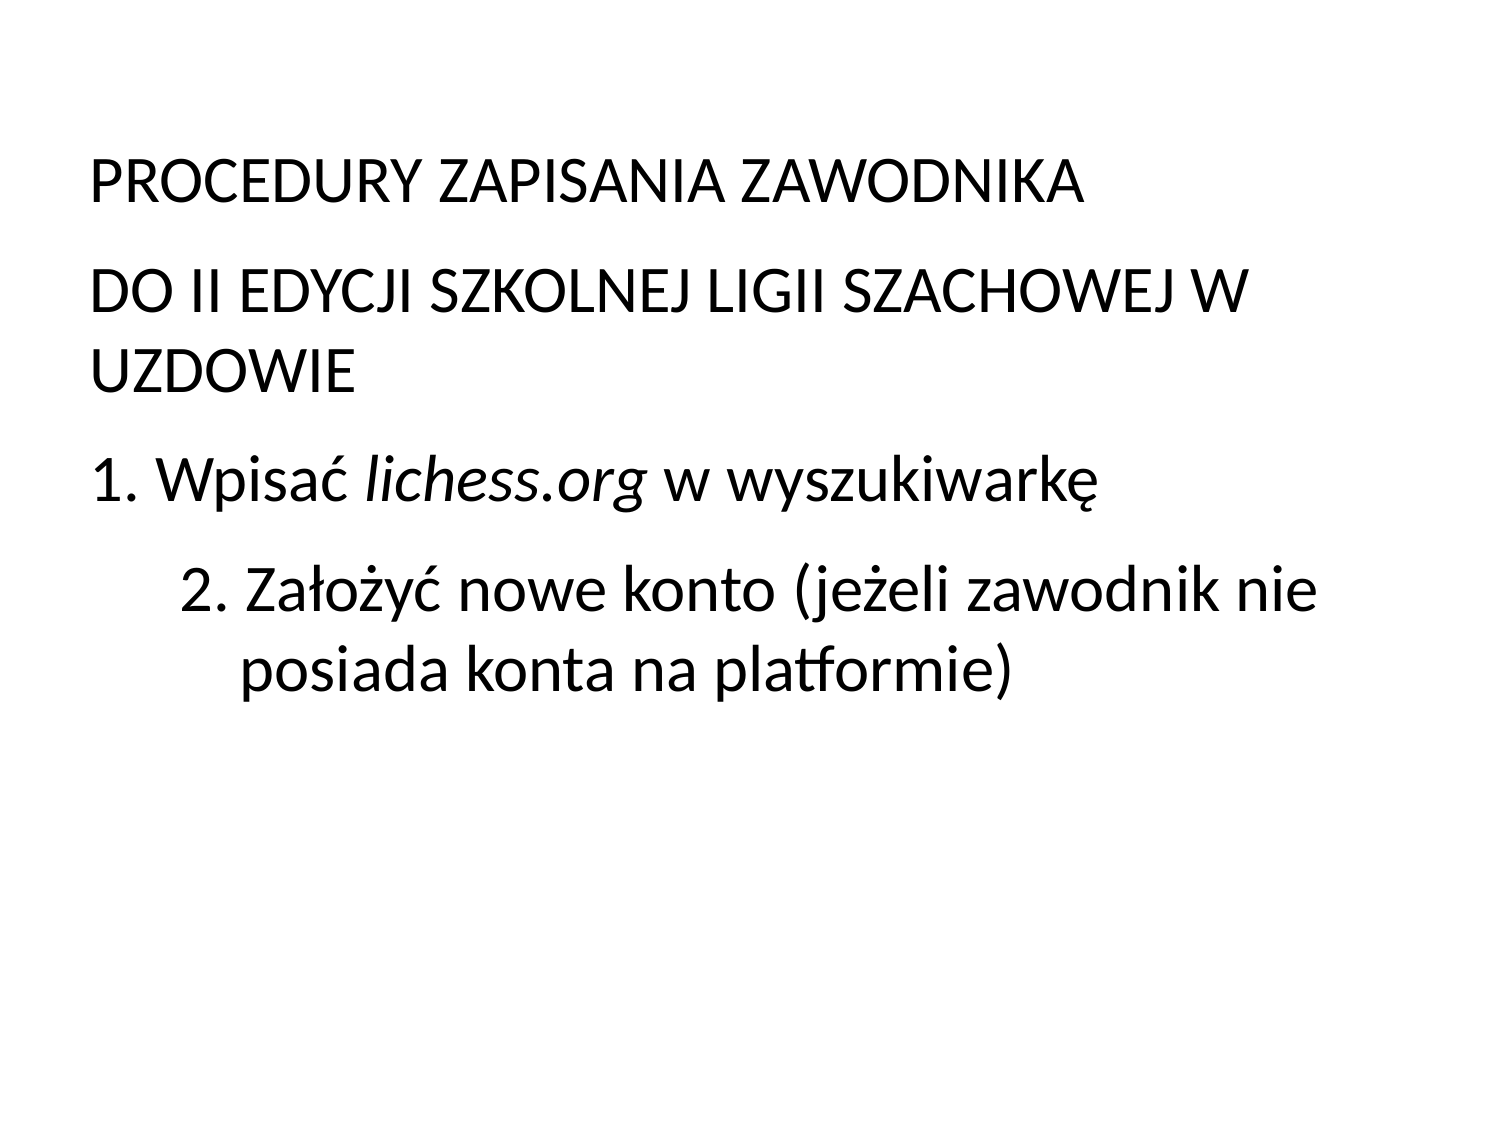

PROCEDURY ZAPISANIA ZAWODNIKA
DO II EDYCJI SZKOLNEJ LIGII SZACHOWEJ W UZDOWIE
1. Wpisać lichess.org w wyszukiwarkę
 2. Założyć nowe konto (jeżeli zawodnik nie posiada konta na platformie)
#